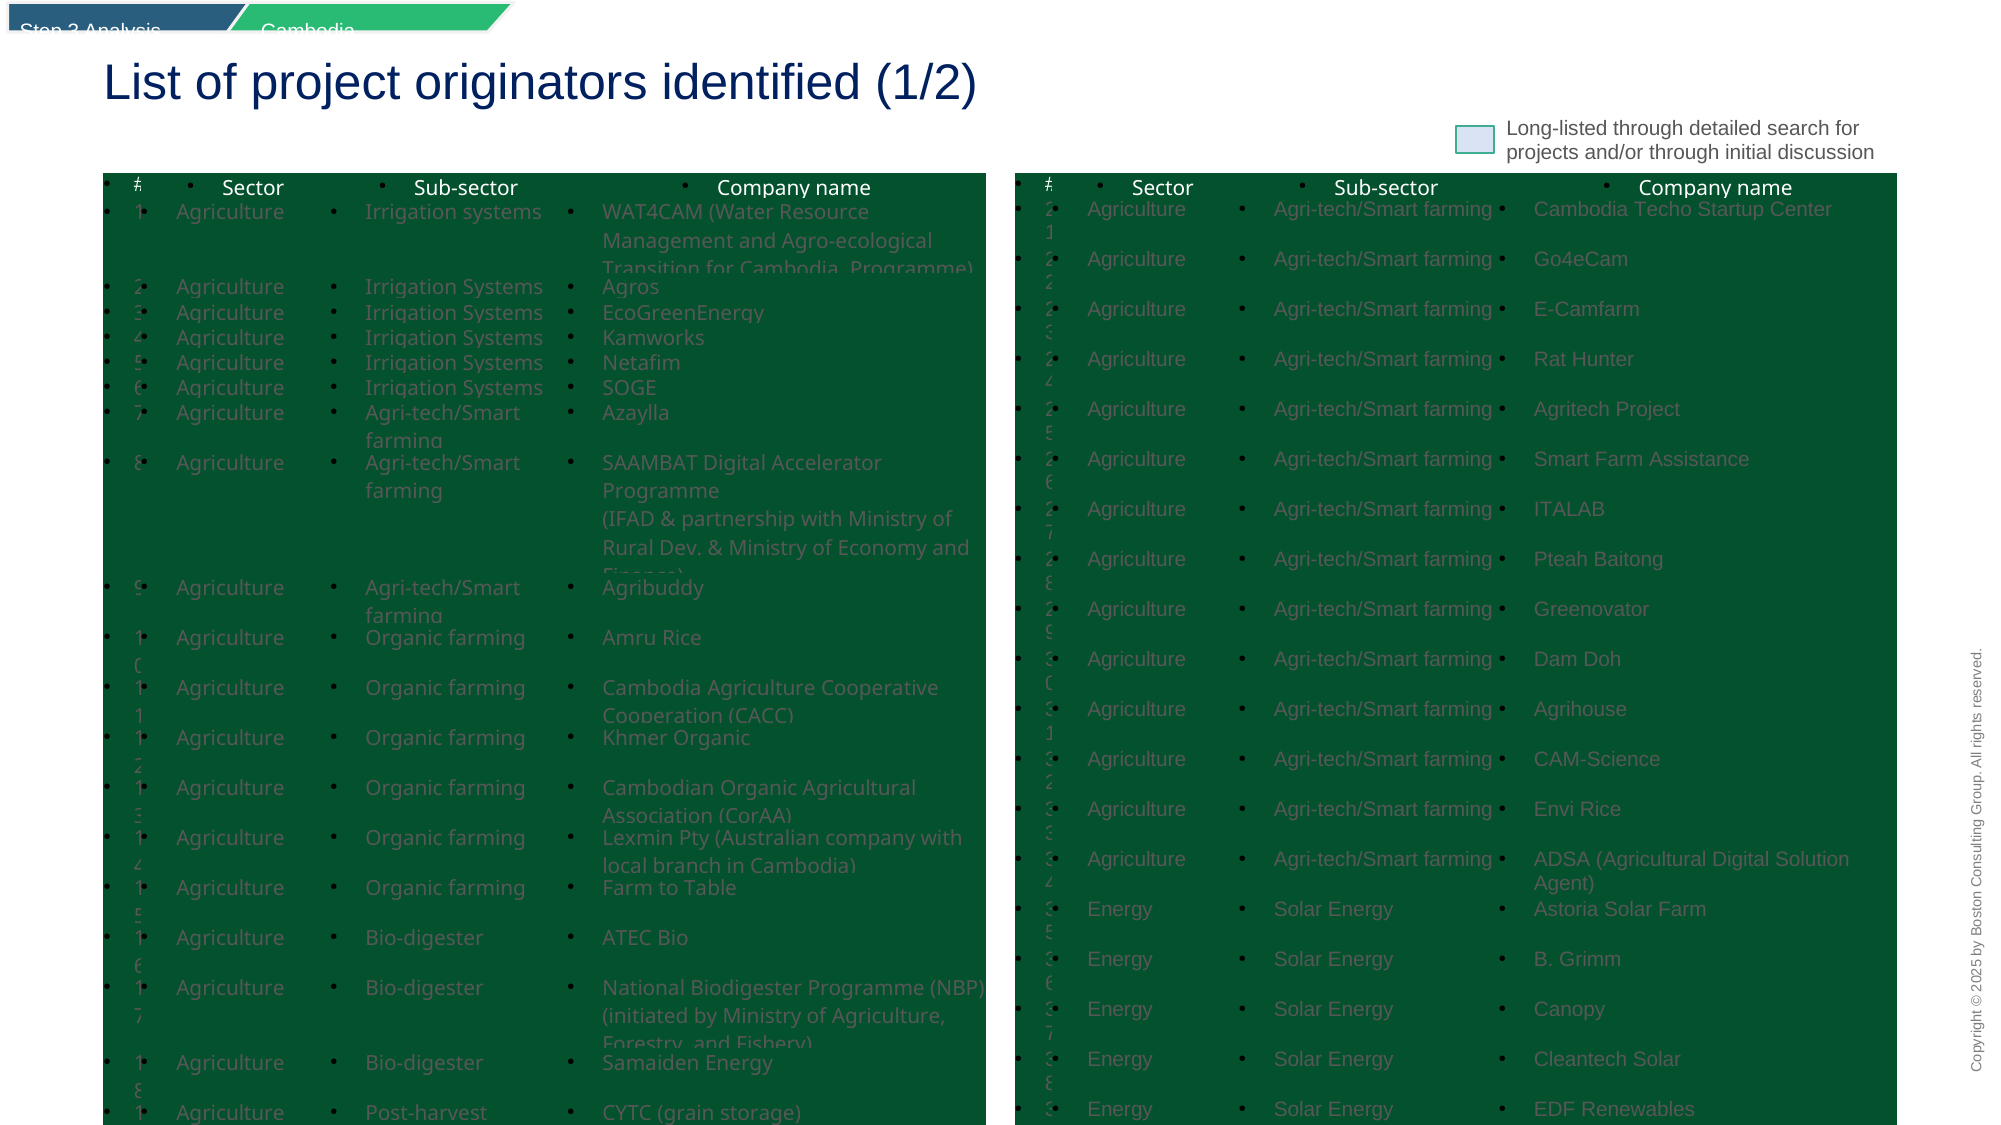

Step 3 Analysis
Cambodia
# List of project originators identified (1/2)
Long-listed through detailed search for projects and/or through initial discussion
| # | Sector | Sub-sector | Company name |
| --- | --- | --- | --- |
| 1 | Agriculture | Irrigation systems | WAT4CAM (Water Resource Management and Agro-ecological Transition for Cambodia Programme) |
| 2 | Agriculture | Irrigation Systems | Agros |
| 3 | Agriculture | Irrigation Systems | EcoGreenEnergy |
| 4 | Agriculture | Irrigation Systems | Kamworks |
| 5 | Agriculture | Irrigation Systems | Netafim |
| 6 | Agriculture | Irrigation Systems | SOGE |
| 7 | Agriculture | Agri-tech/Smart farming | Azaylla |
| 8 | Agriculture | Agri-tech/Smart farming | SAAMBAT Digital Accelerator Programme (IFAD & partnership with Ministry of Rural Dev. & Ministry of Economy and Finance) |
| 9 | Agriculture | Agri-tech/Smart farming | Agribuddy |
| 10 | Agriculture | Organic farming | Amru Rice |
| 11 | Agriculture | Organic farming | Cambodia Agriculture Cooperative Cooperation (CACC) |
| 12 | Agriculture | Organic farming | Khmer Organic |
| 13 | Agriculture | Organic farming | Cambodian Organic Agricultural Association (CorAA) |
| 14 | Agriculture | Organic farming | Lexmin Pty (Australian company with local branch in Cambodia) |
| 15 | Agriculture | Organic farming | Farm to Table |
| 16 | Agriculture | Bio-digester | ATEC Bio |
| 17 | Agriculture | Bio-digester | National Biodigester Programme (NBP) (initiated by Ministry of Agriculture, Forestry, and Fishery) |
| 18 | Agriculture | Bio-digester | Samaiden Energy |
| 19 | Agriculture | Post-harvest technology | CYTC (grain storage) |
| 20 | Agriculture | Agri-tech/Smart farming | Khmer Enterprise |
| # | Sector | Sub-sector | Company name |
| --- | --- | --- | --- |
| 21 | Agriculture | Agri-tech/Smart farming | Cambodia Techo Startup Center |
| 22 | Agriculture | Agri-tech/Smart farming | Go4eCam |
| 23 | Agriculture | Agri-tech/Smart farming | E-Camfarm |
| 24 | Agriculture | Agri-tech/Smart farming | Rat Hunter |
| 25 | Agriculture | Agri-tech/Smart farming | Agritech Project |
| 26 | Agriculture | Agri-tech/Smart farming | Smart Farm Assistance |
| 27 | Agriculture | Agri-tech/Smart farming | ITALAB |
| 28 | Agriculture | Agri-tech/Smart farming | Pteah Baitong |
| 29 | Agriculture | Agri-tech/Smart farming | Greenovator |
| 30 | Agriculture | Agri-tech/Smart farming | Dam Doh |
| 31 | Agriculture | Agri-tech/Smart farming | Agrihouse |
| 32 | Agriculture | Agri-tech/Smart farming | CAM-Science |
| 33 | Agriculture | Agri-tech/Smart farming | Envi Rice |
| 34 | Agriculture | Agri-tech/Smart farming | ADSA (Agricultural Digital Solution Agent) |
| 35 | Energy | Solar Energy | Astoria Solar Farm |
| 36 | Energy | Solar Energy | B. Grimm |
| 37 | Energy | Solar Energy | Canopy |
| 38 | Energy | Solar Energy | Cleantech Solar |
| 39 | Energy | Solar Energy | EDF Renewables |
| 40 | Energy | Solar Energy | Engie |